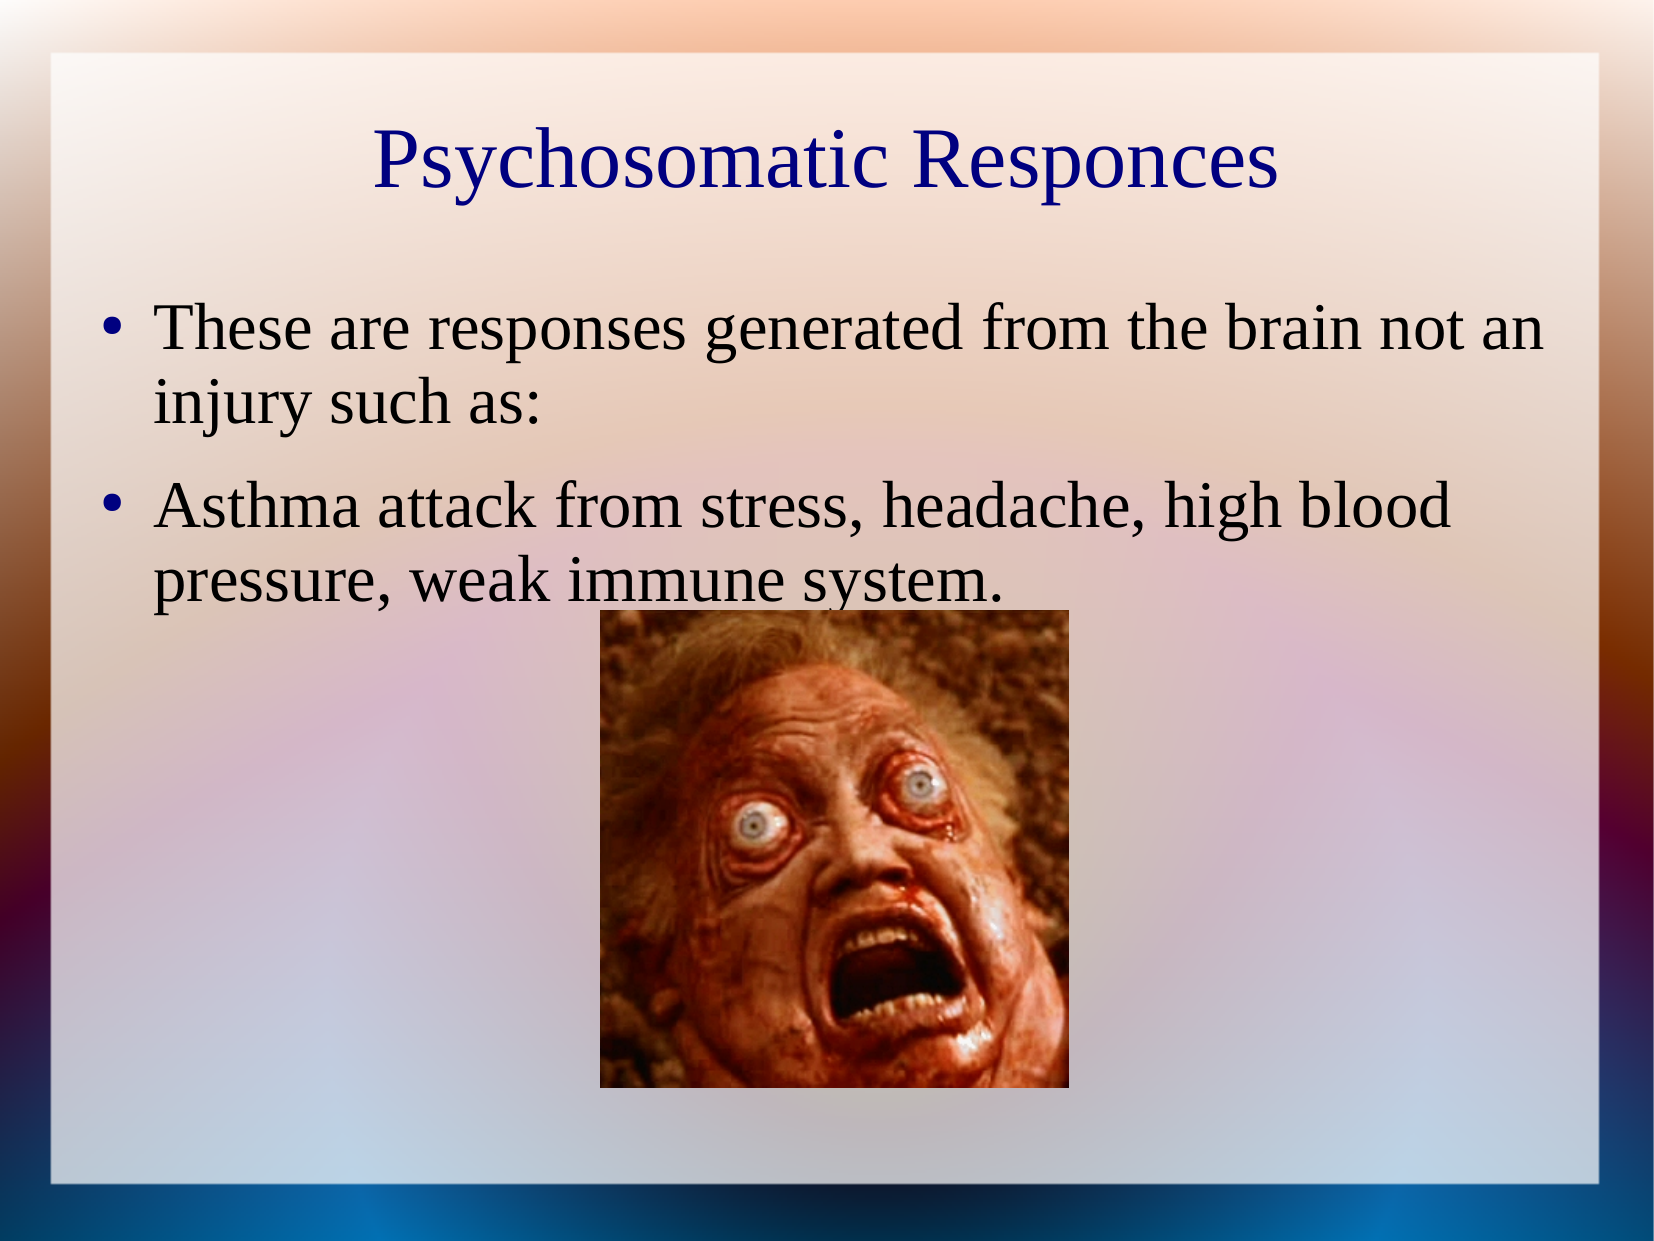

# Psychosomatic Responces
These are responses generated from the brain not an injury such as:
Asthma attack from stress, headache, high blood pressure, weak immune system.